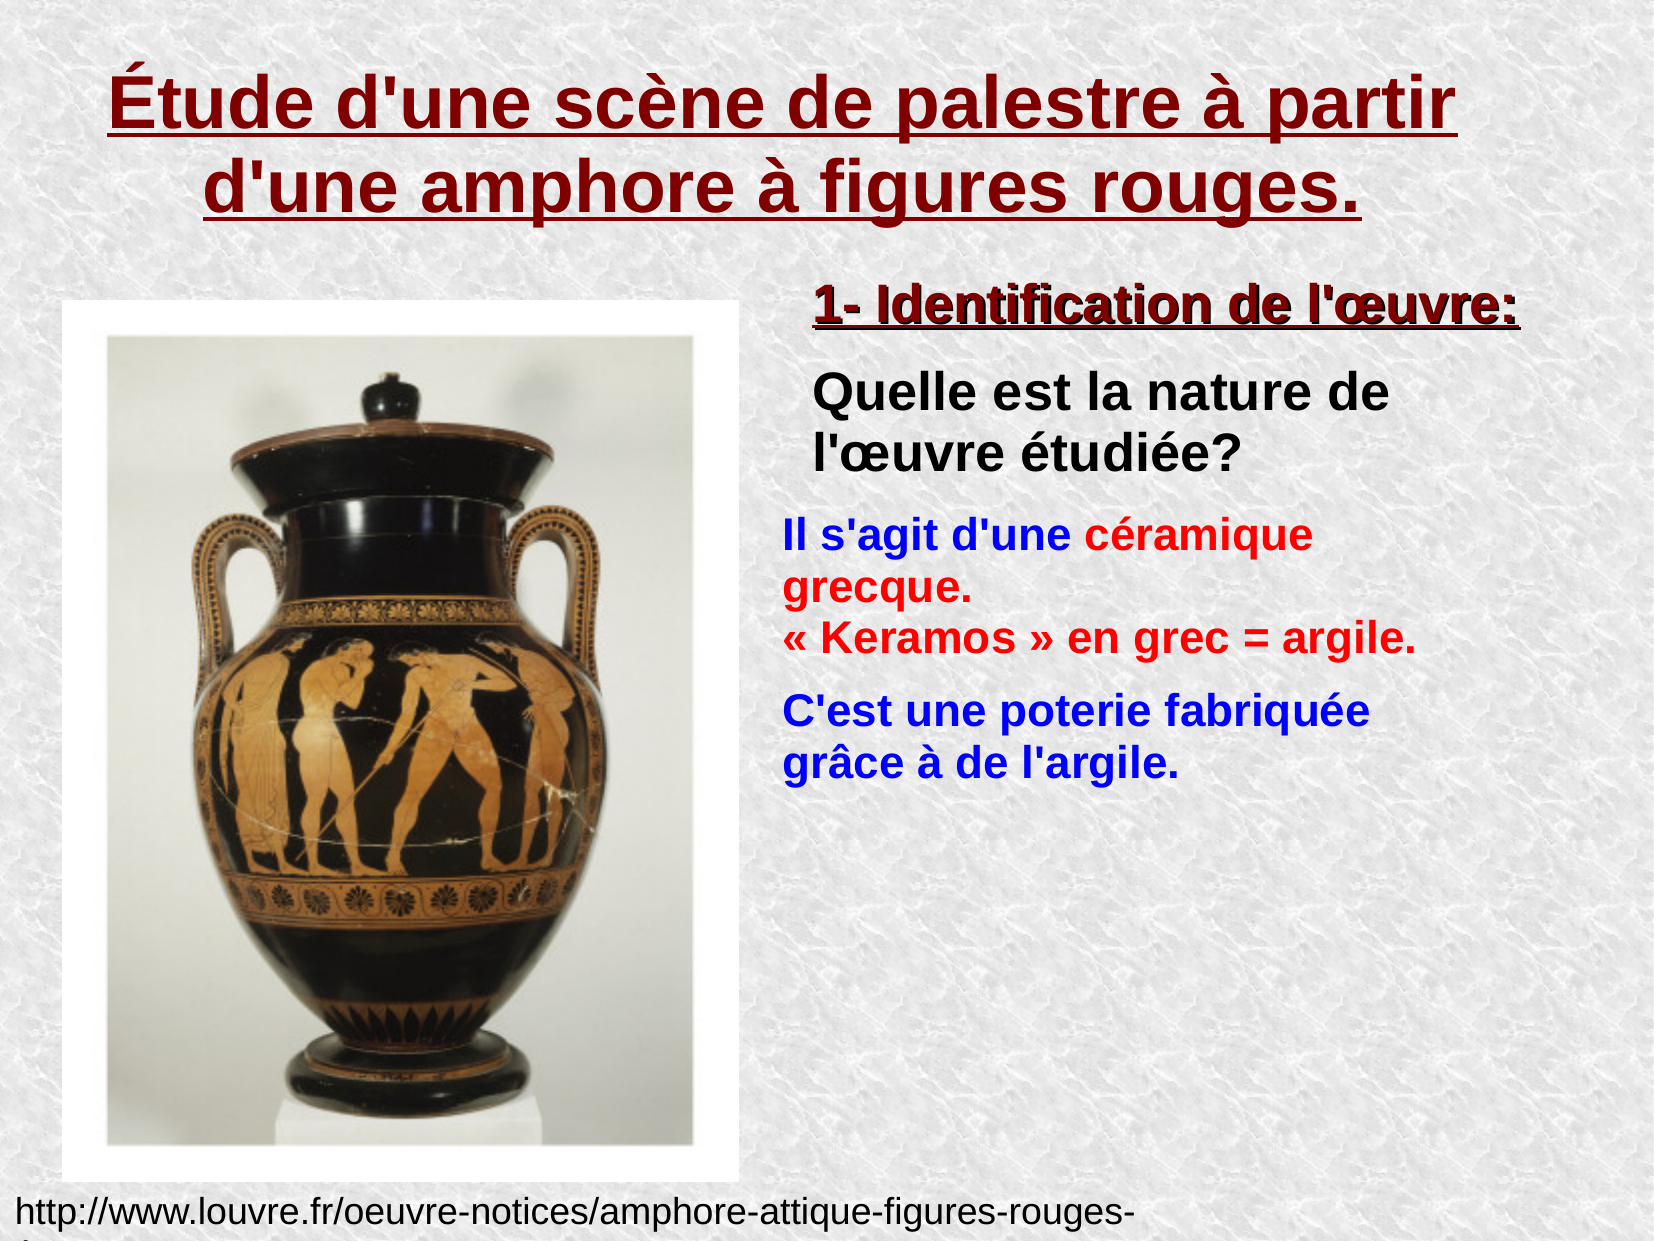

Étude d'une scène de palestre à partir d'une amphore à figures rouges.
1- Identification de l'œuvre:
Quelle est la nature de l'œuvre étudiée?
Il s'agit d'une céramique grecque.
« Keramos » en grec = argile.
C'est une poterie fabriquée grâce à de l'argile.
http://www.louvre.fr/oeuvre-notices/amphore-attique-figures-rouges-1